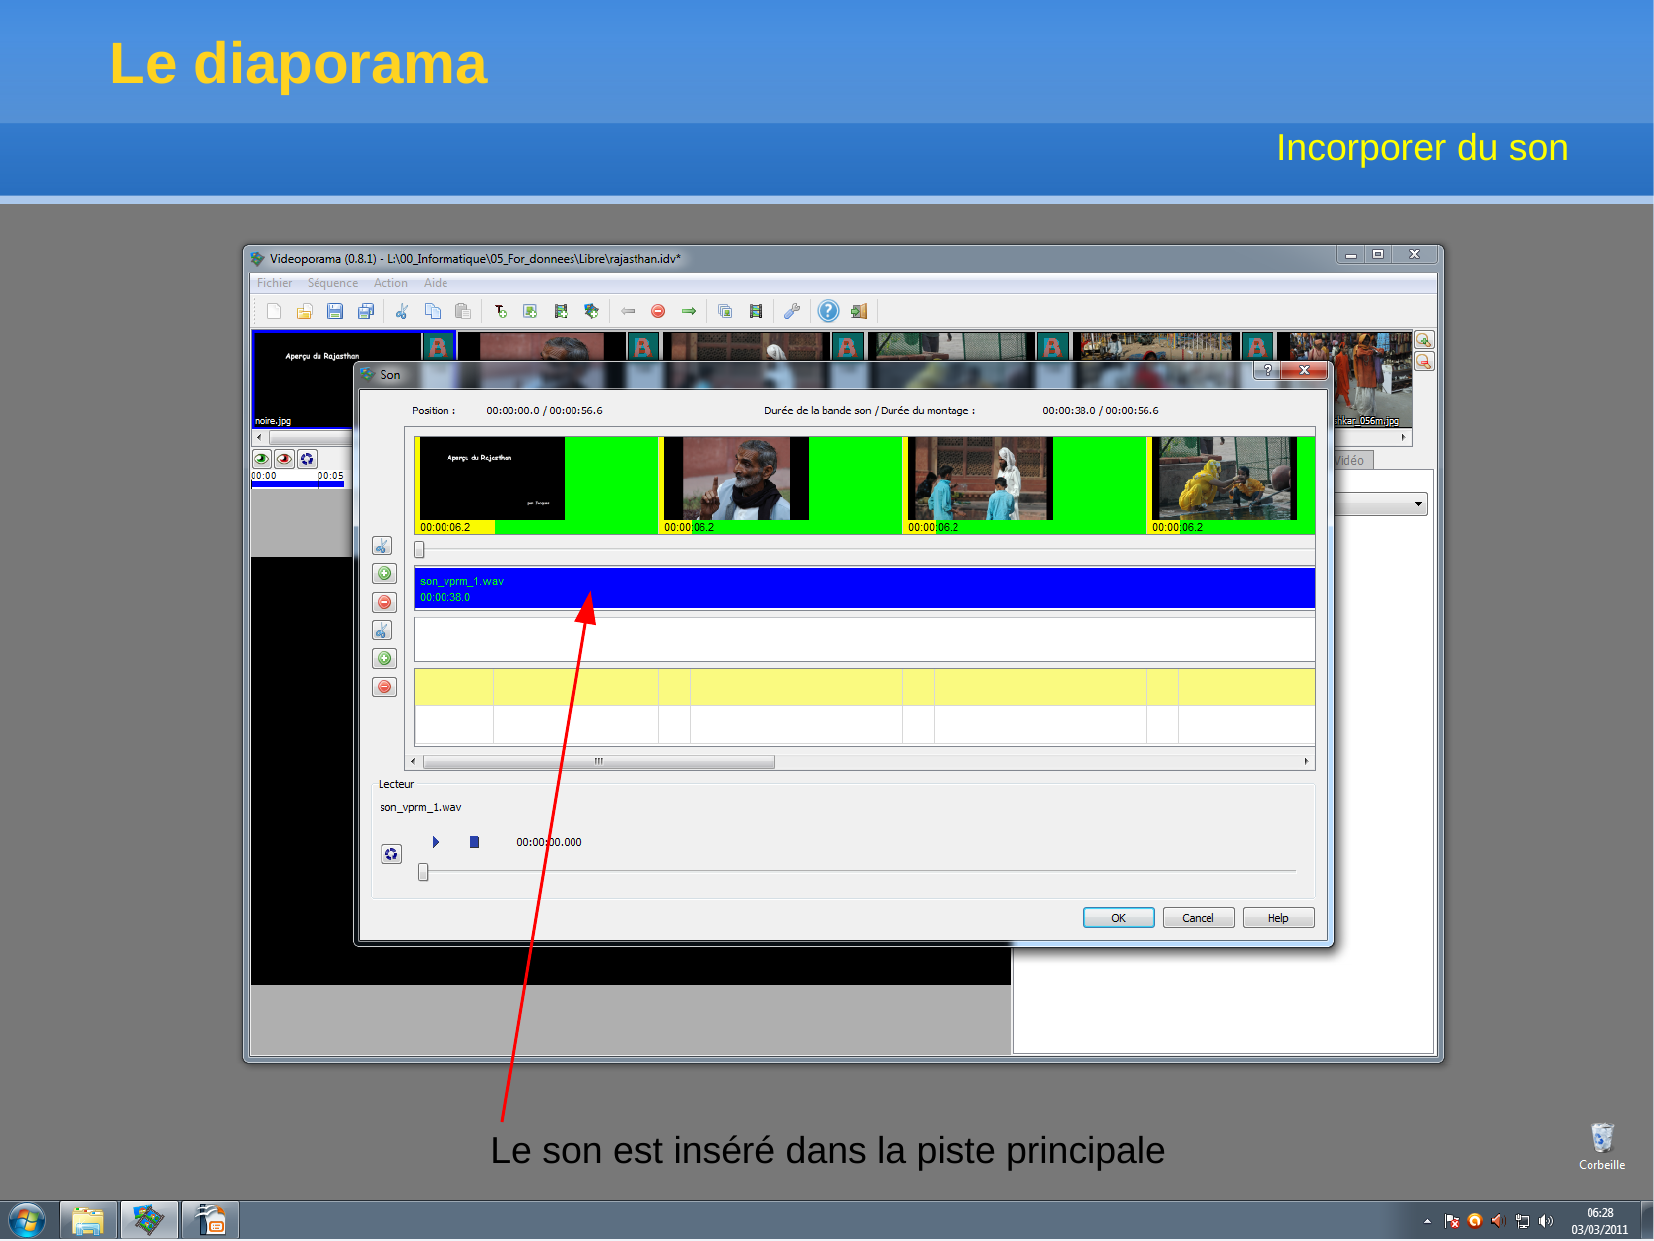

Le diaporama
 Incorporer du son
Le son est inséré dans la piste principale